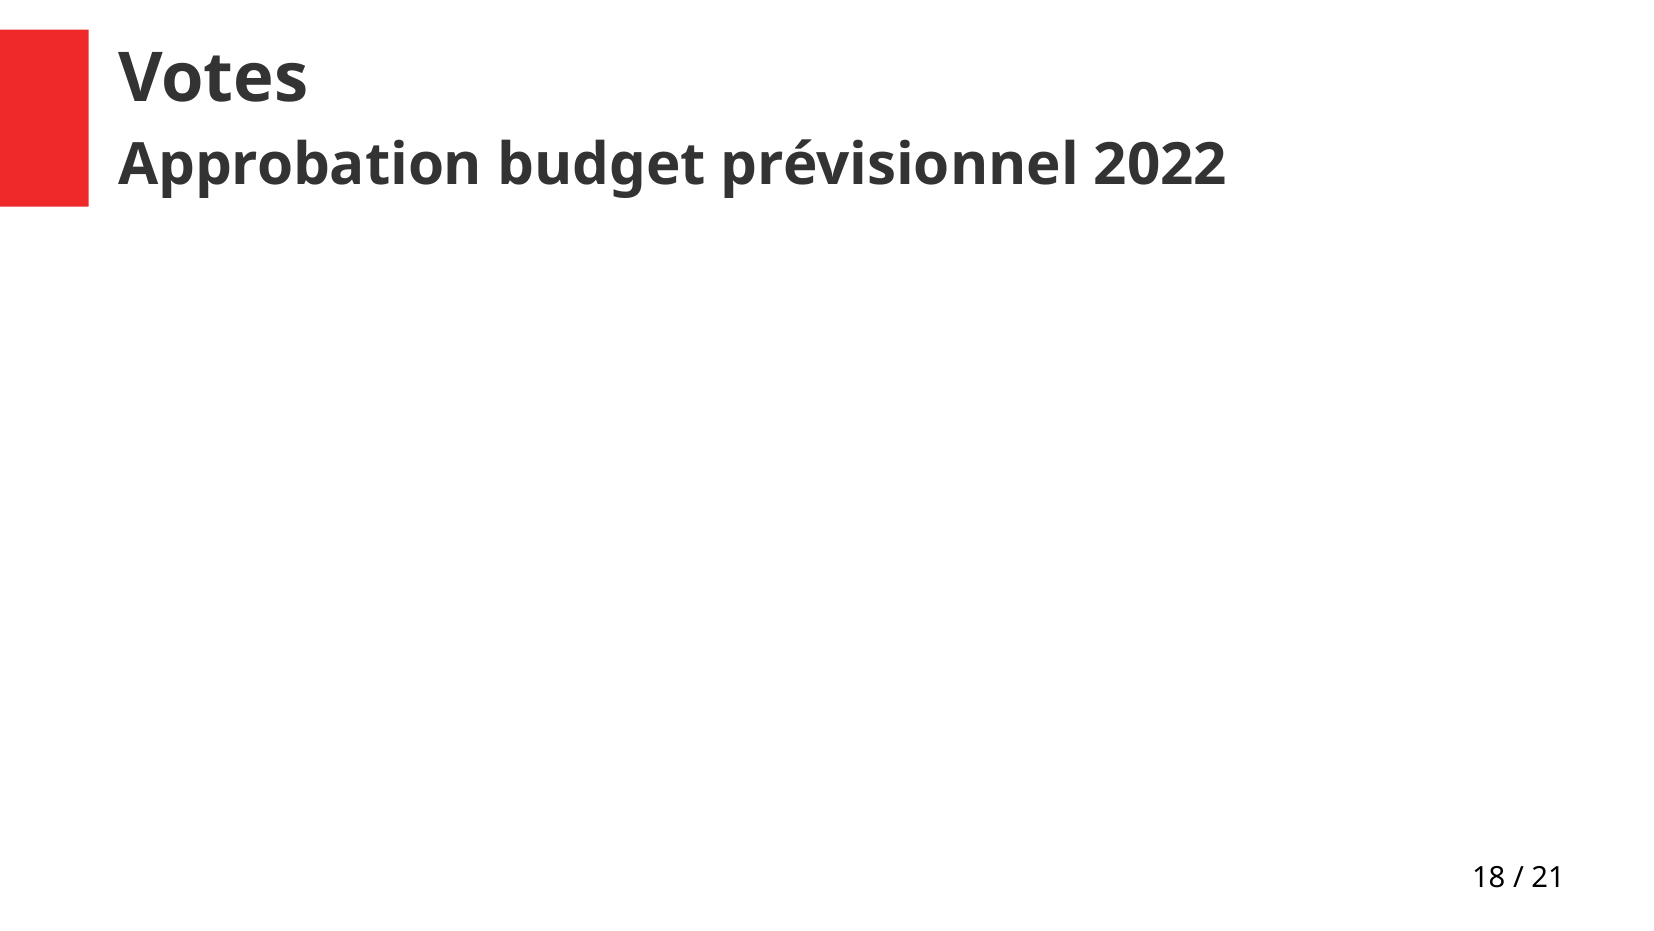

# Votes Approbation budget prévisionnel 2022
18